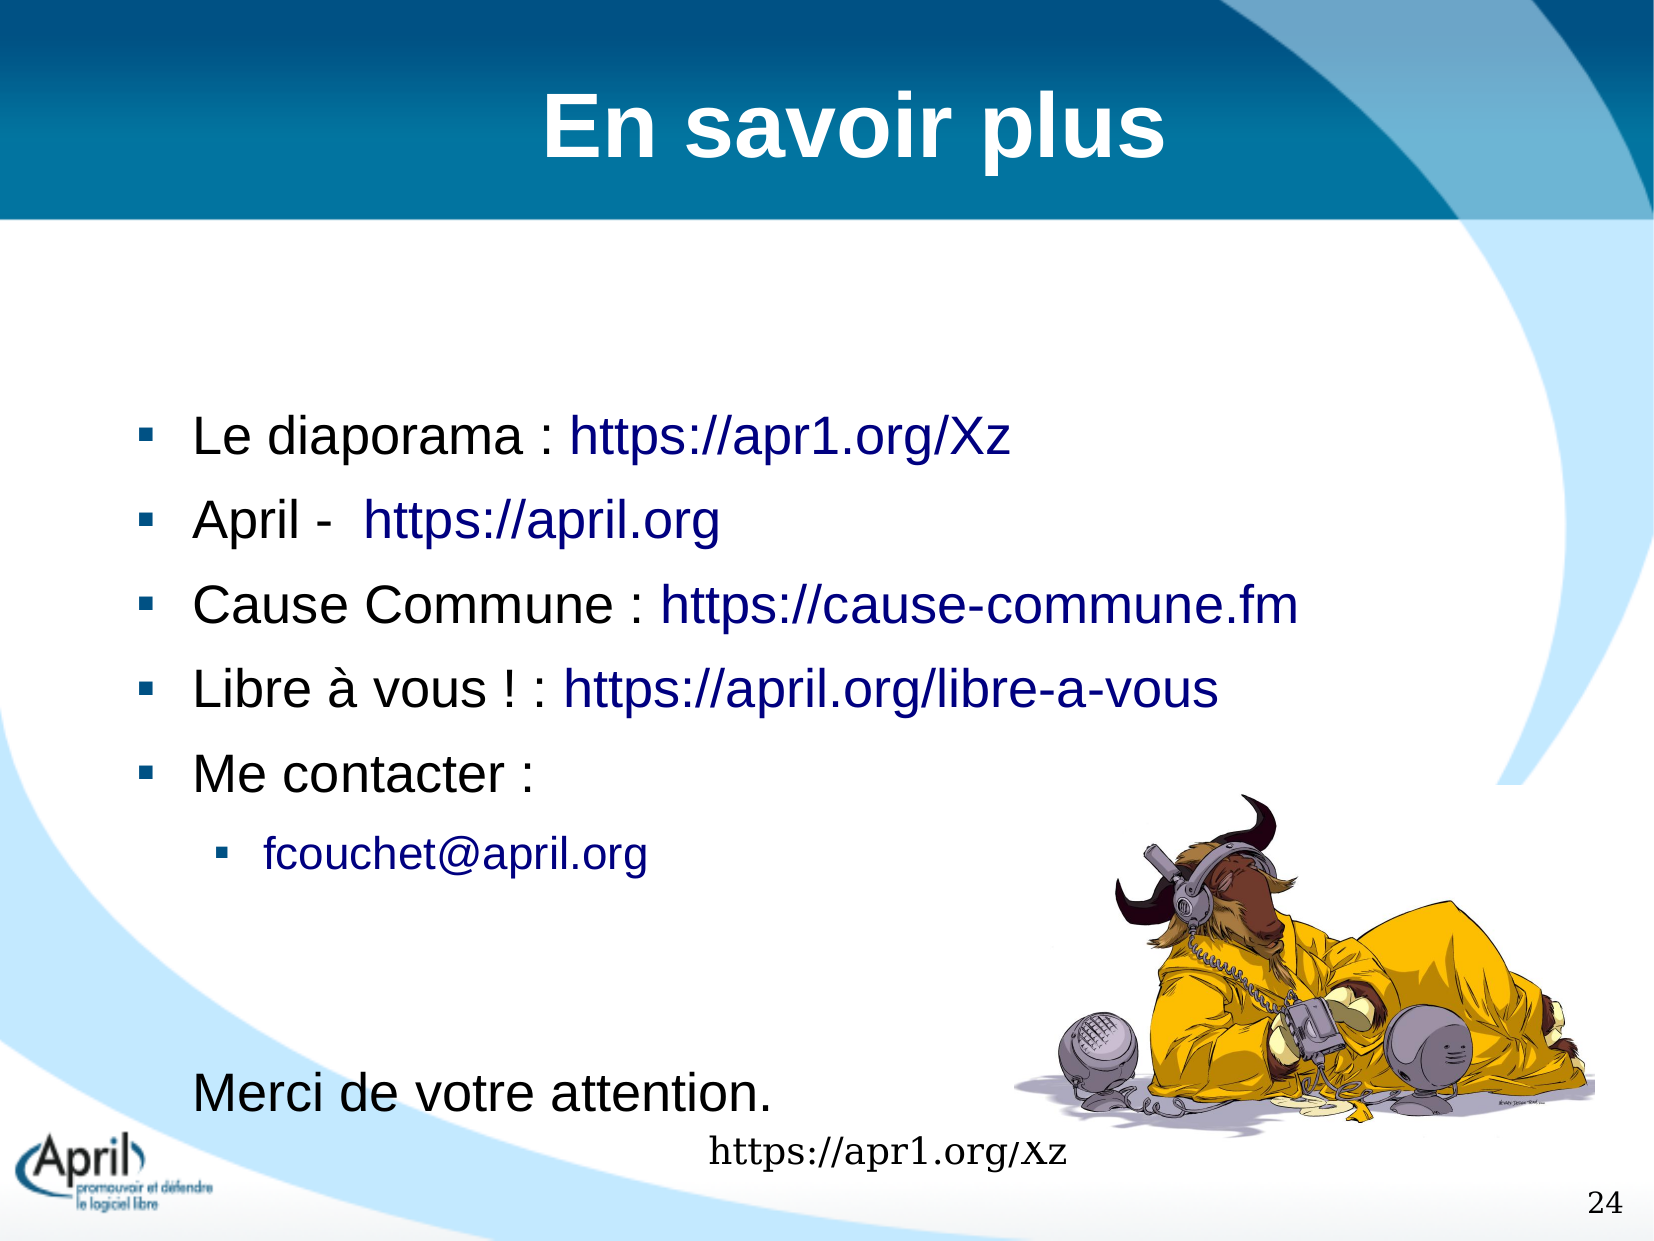

# En savoir plus
Le diaporama : https://apr1.org/Xz
April - https://april.org
Cause Commune : https://cause-commune.fm
Libre à vous ! : https://april.org/libre-a-vous
Me contacter :
fcouchet@april.org
Merci de votre attention.
24